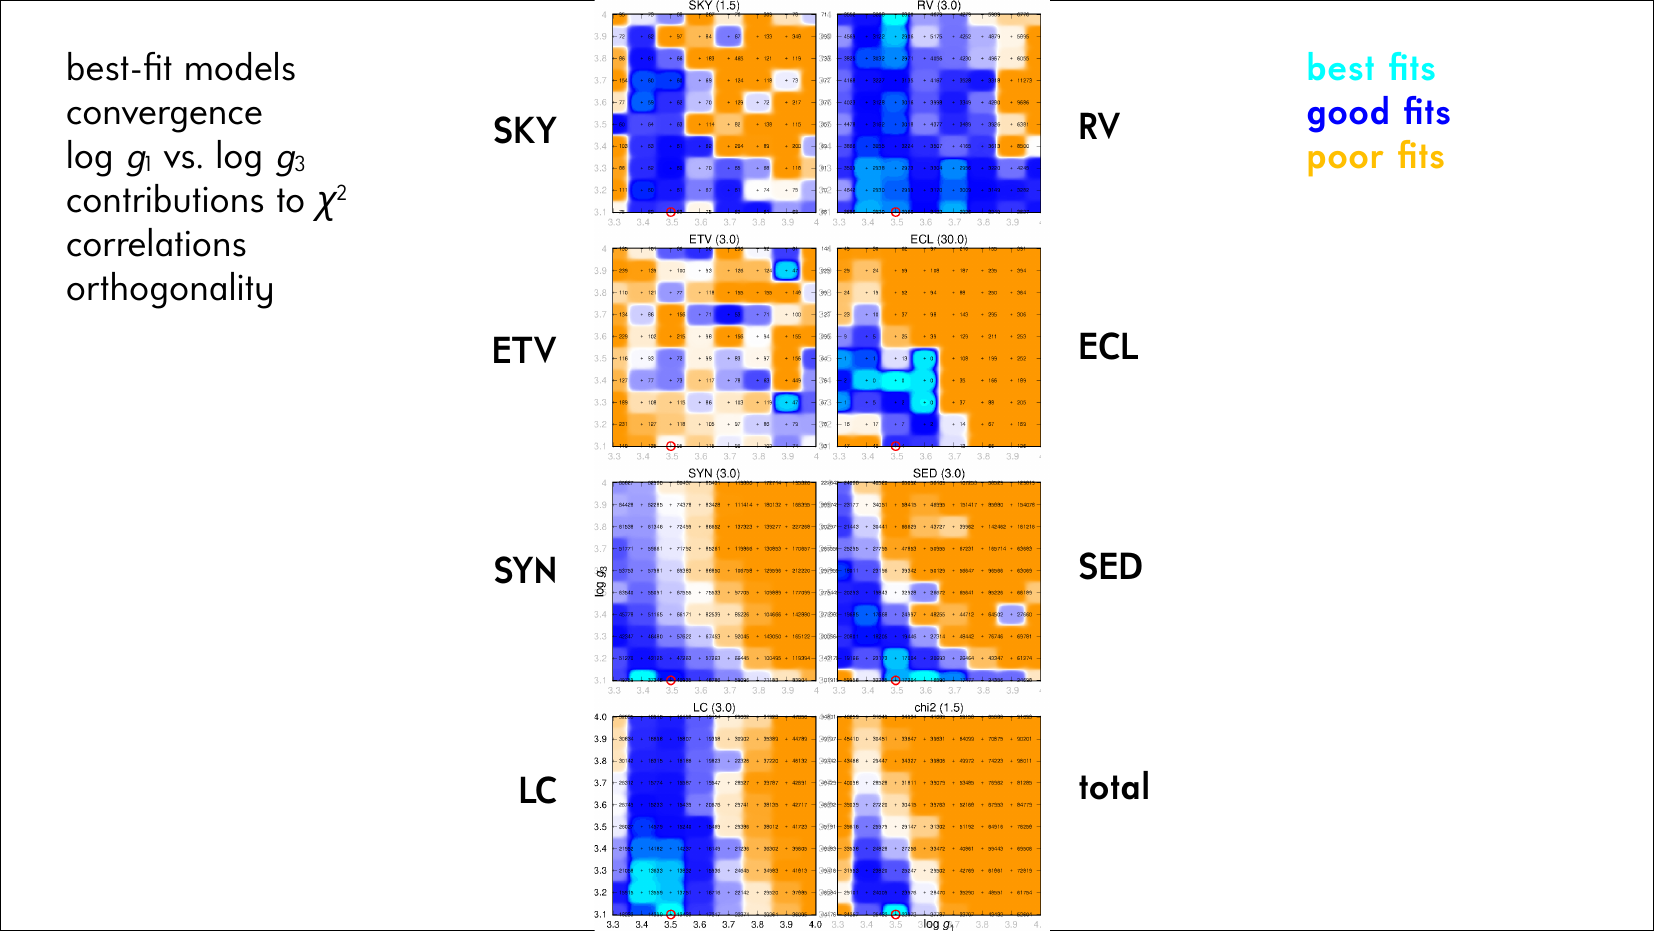

#
best-fit models
convergence
log g1 vs. log g3
contributions to χ2
correlations
orthogonality
best fits
good fits
poor fits
RV
ECL
SED
total
SKY
ETV
SYN
LC